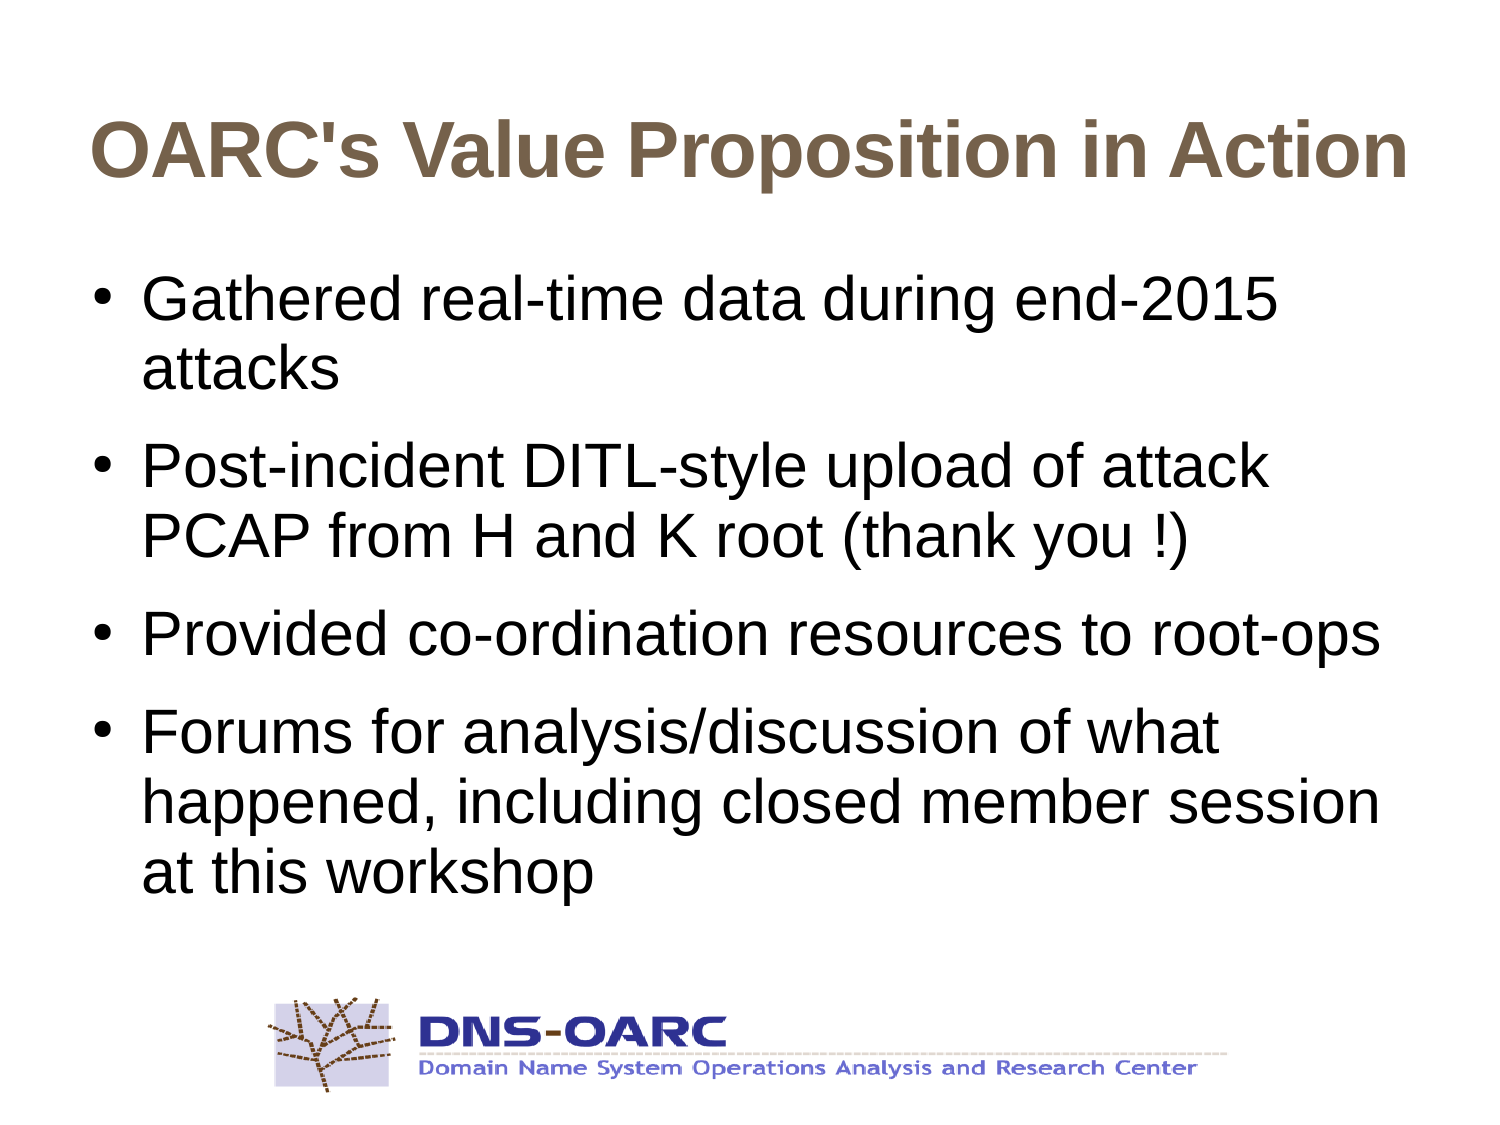

# OARC's Value Proposition in Action
Gathered real-time data during end-2015 attacks
Post-incident DITL-style upload of attack PCAP from H and K root (thank you !)
Provided co-ordination resources to root-ops
Forums for analysis/discussion of what happened, including closed member session at this workshop